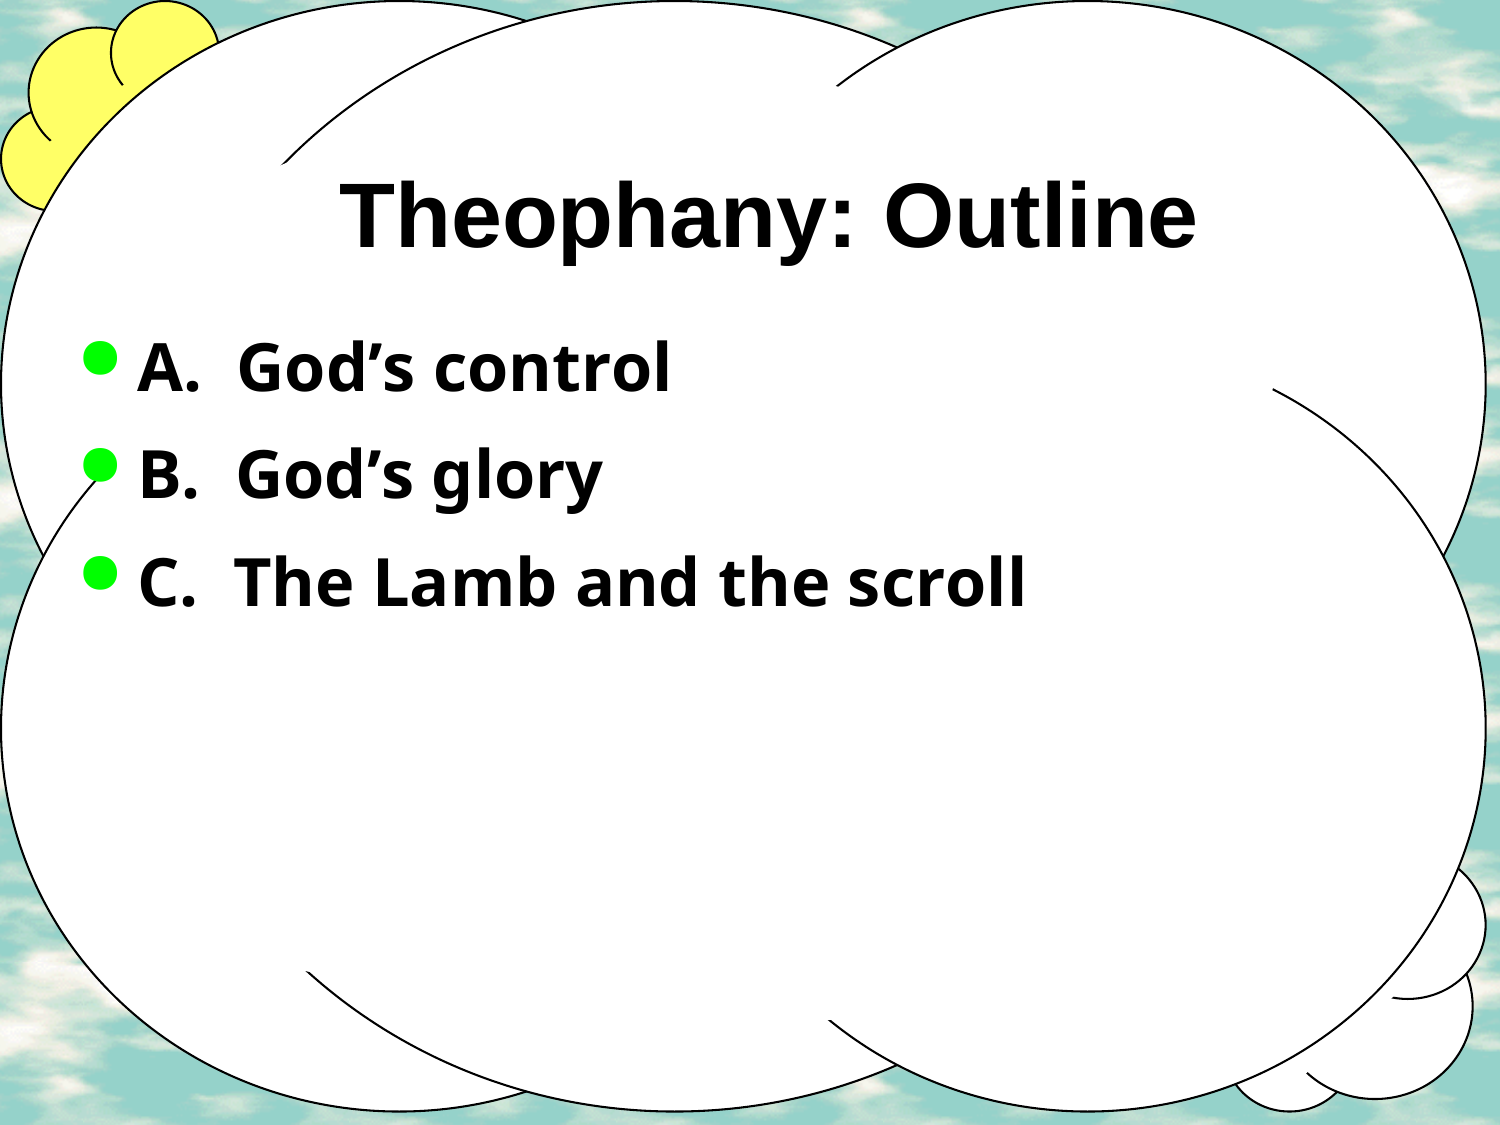

# Theophany: Outline
A. God’s control
B. God’s glory
C. The Lamb and the scroll